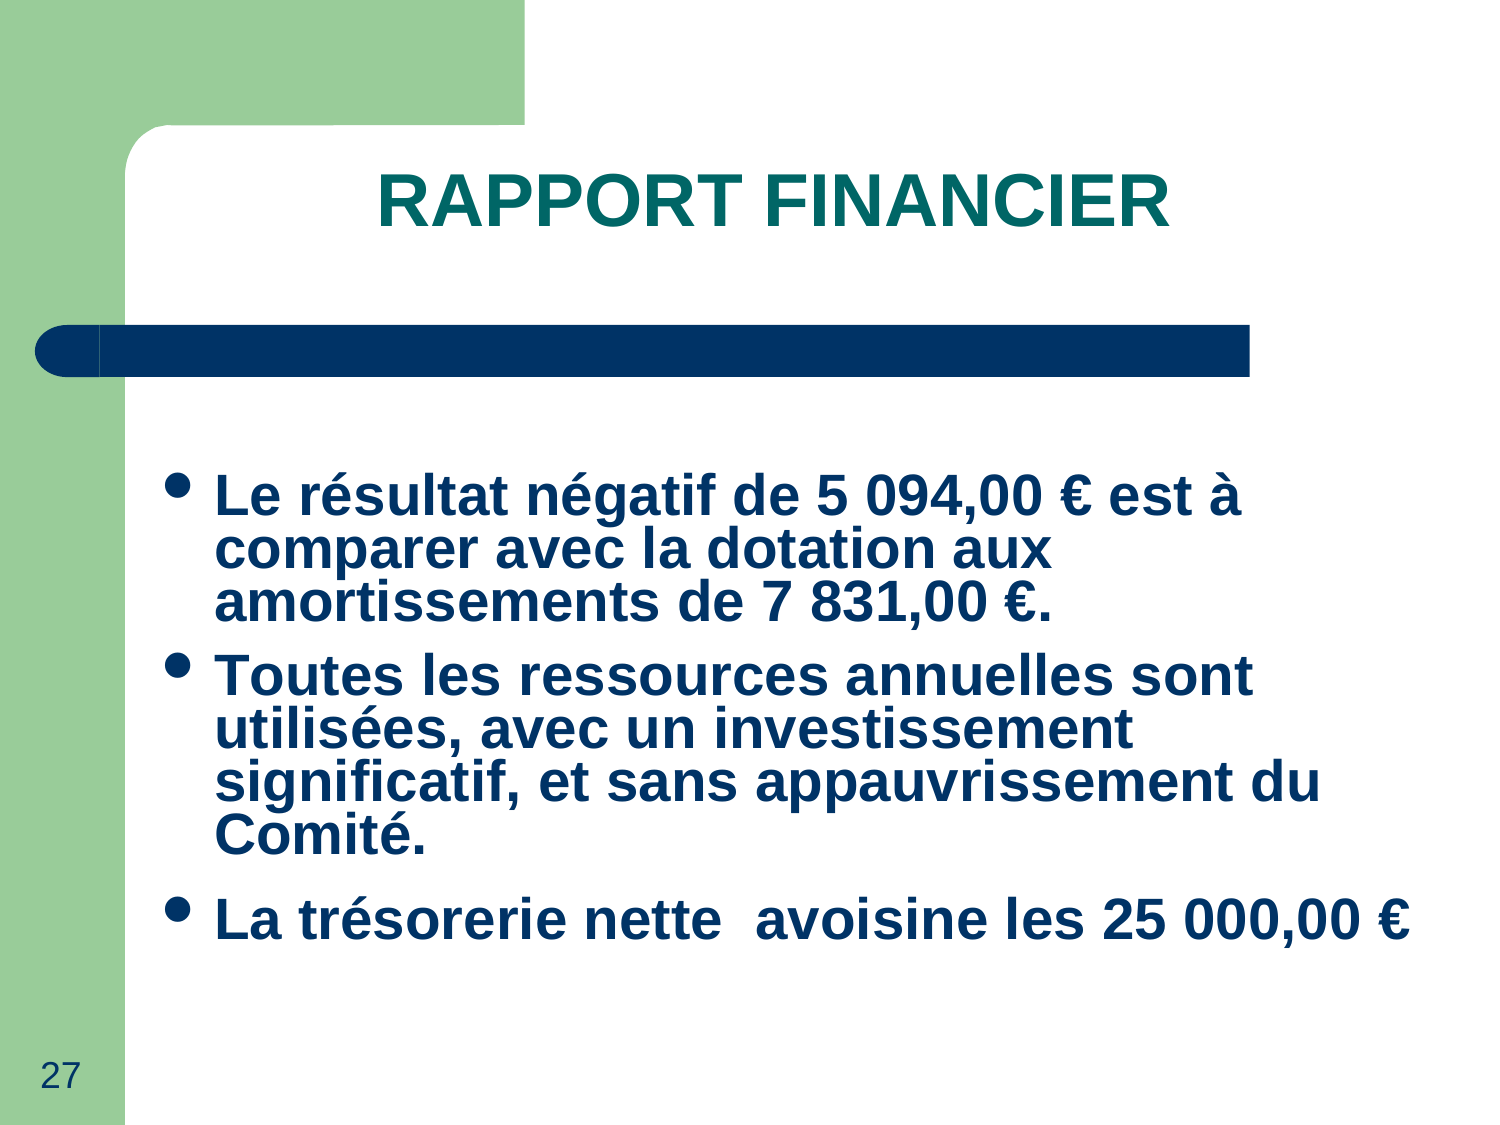

# RAPPORT FINANCIER
Le résultat négatif de 5 094,00 € est à comparer avec la dotation aux amortissements de 7 831,00 €.
Toutes les ressources annuelles sont utilisées, avec un investissement significatif, et sans appauvrissement du Comité.
La trésorerie nette avoisine les 25 000,00 €
27